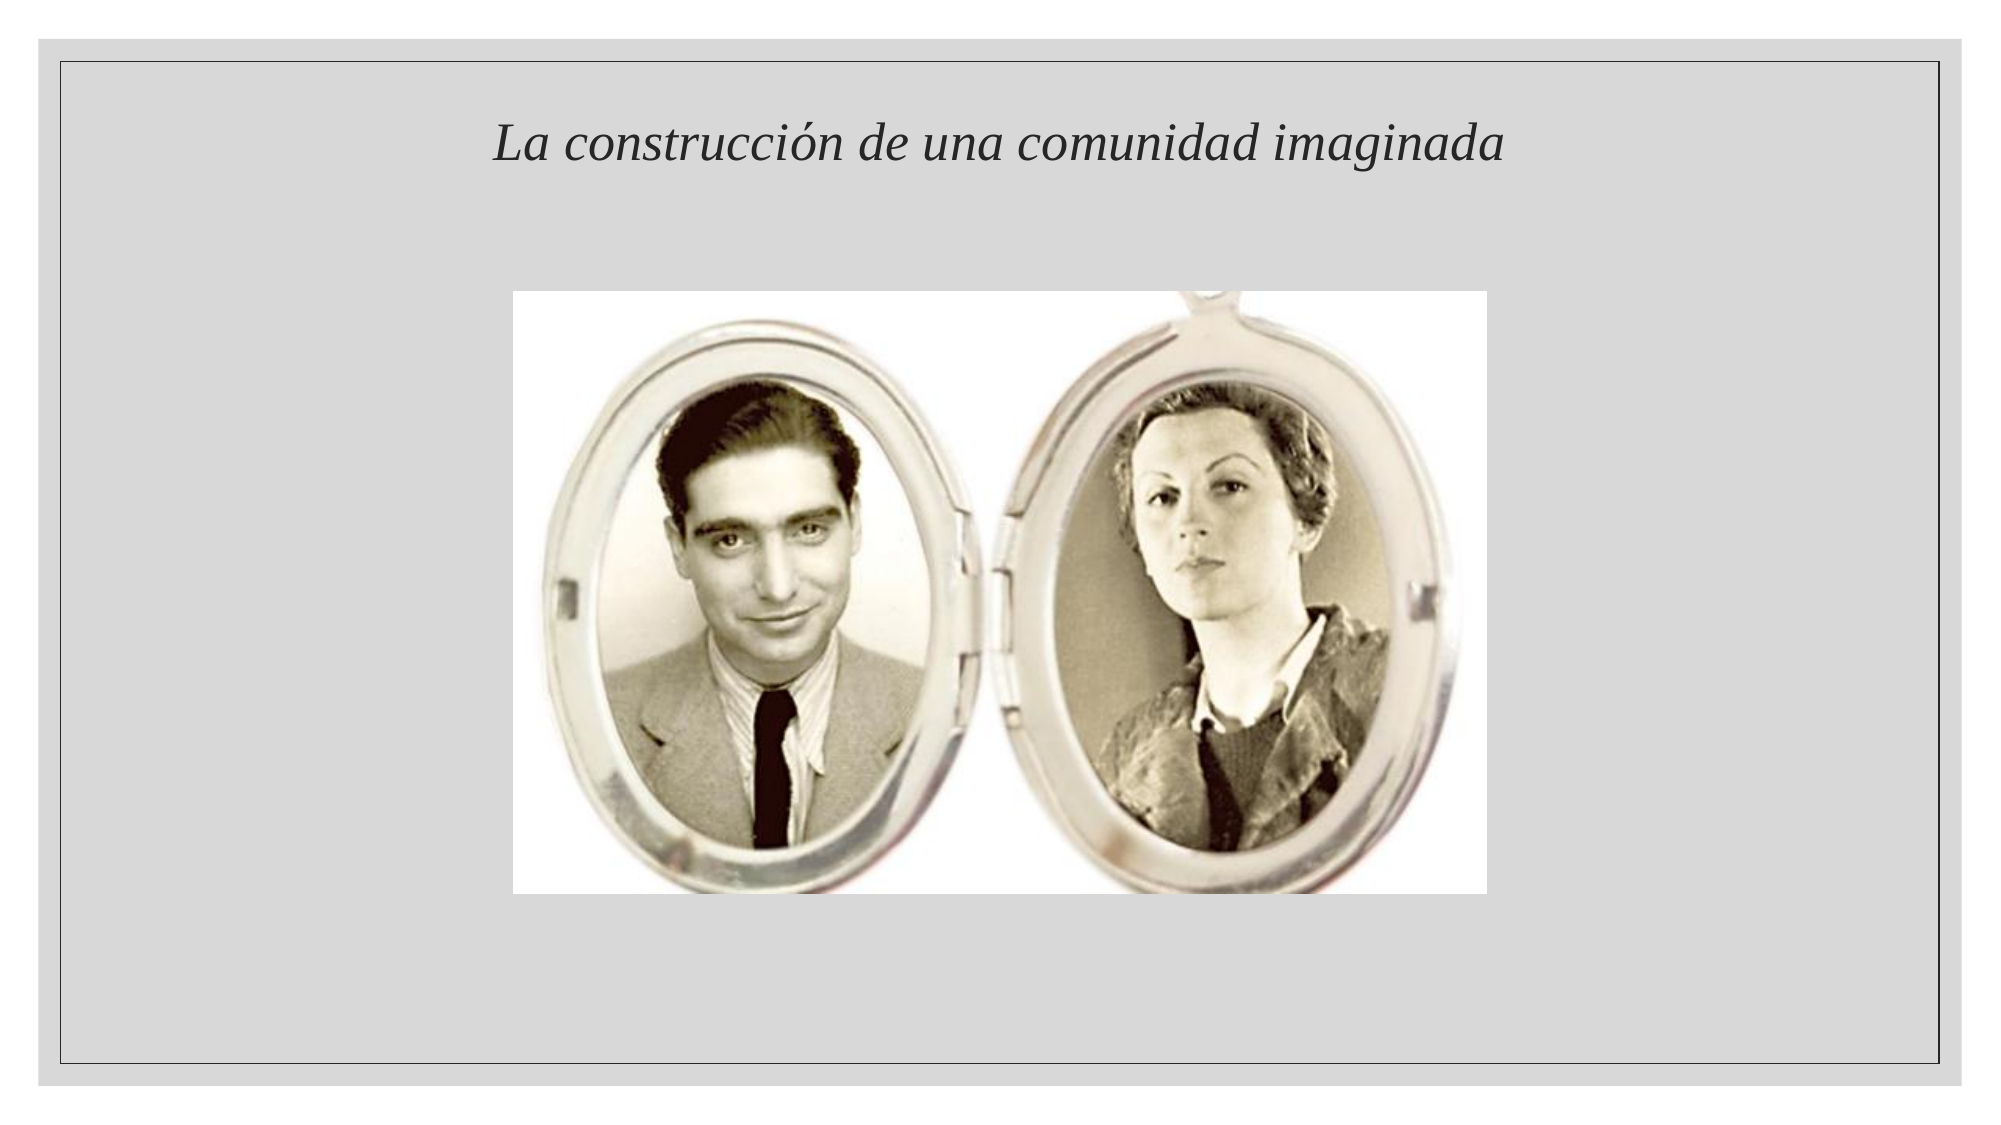

# La construcciόn de una comunidad imaginada